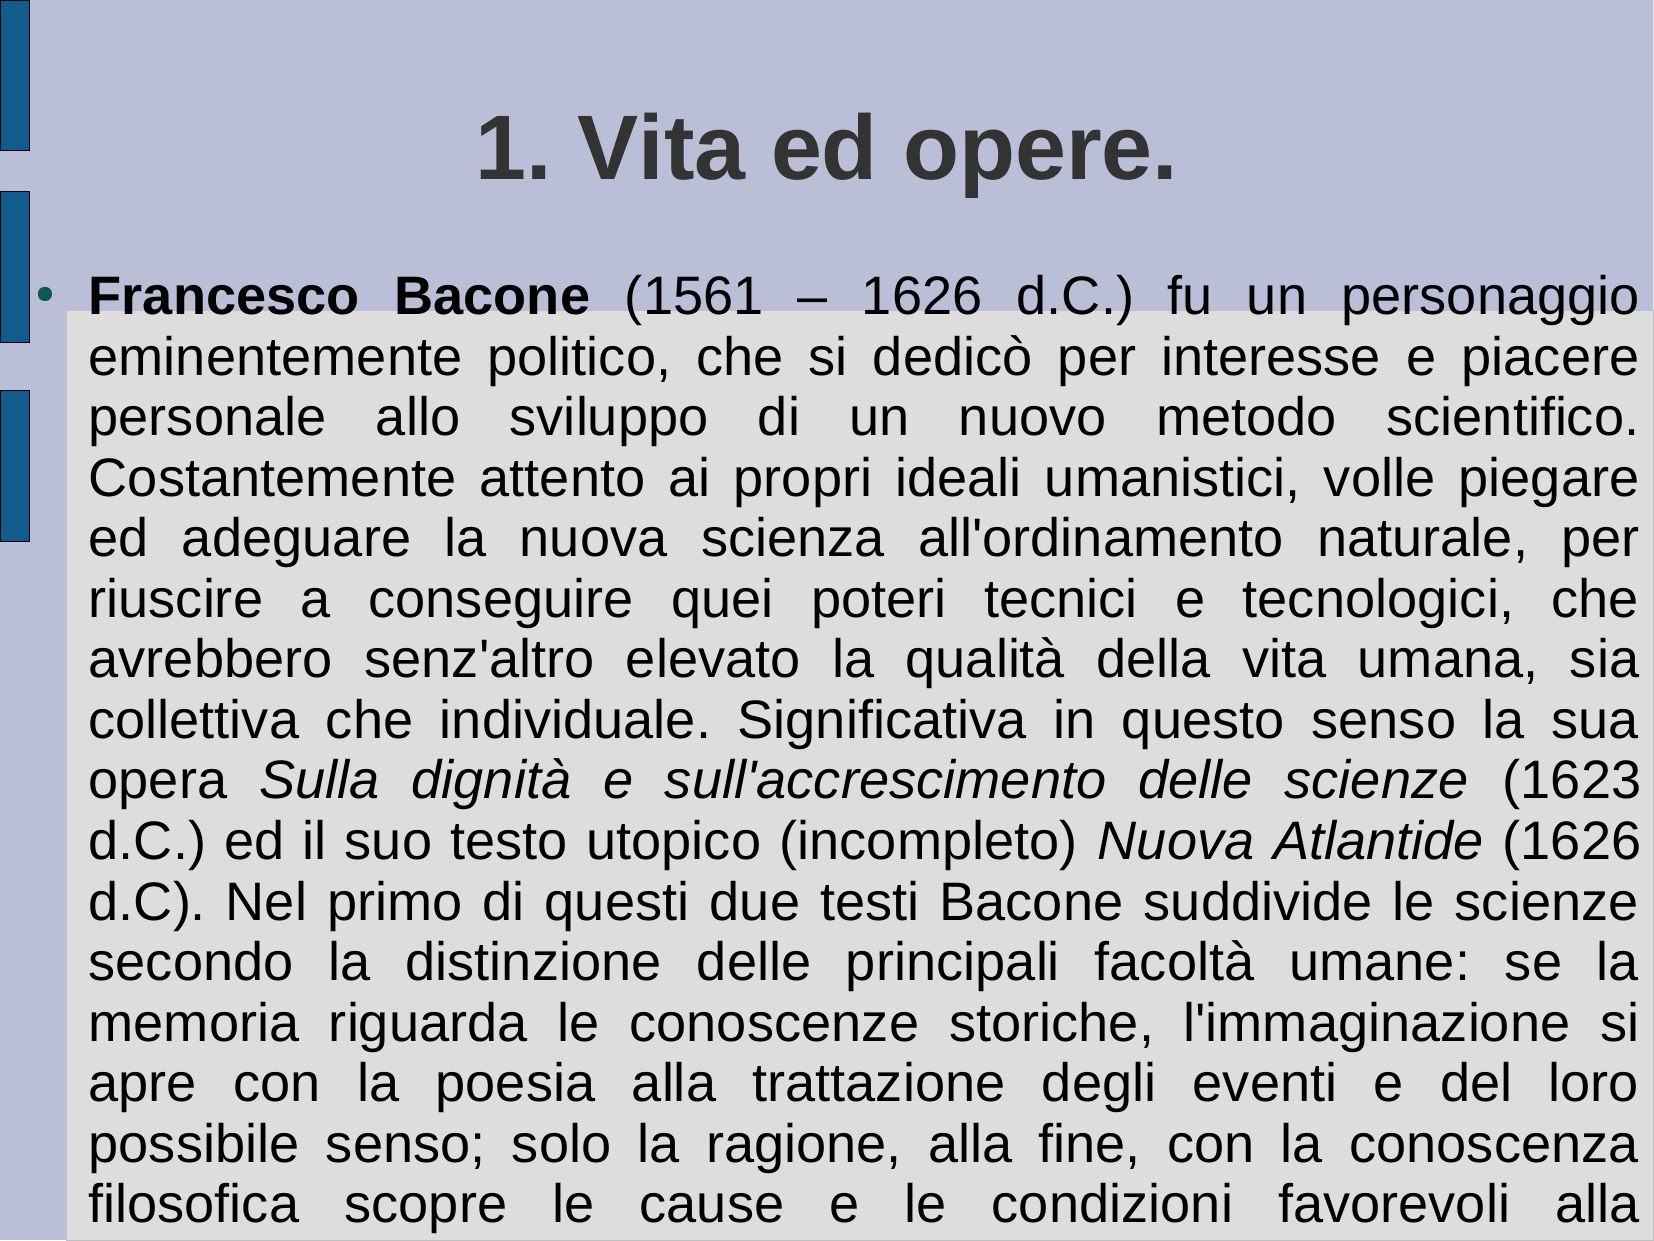

# 1. Vita ed opere.
Francesco Bacone (1561 – 1626 d.C.) fu un personaggio eminentemente politico, che si dedicò per interesse e piacere personale allo sviluppo di un nuovo metodo scientifico. Costantemente attento ai propri ideali umanistici, volle piegare ed adeguare la nuova scienza all'ordinamento naturale, per riuscire a conseguire quei poteri tecnici e tecnologici, che avrebbero senz'altro elevato la qualità della vita umana, sia collettiva che individuale. Significativa in questo senso la sua opera Sulla dignità e sull'accrescimento delle scienze (1623 d.C.) ed il suo testo utopico (incompleto) Nuova Atlantide (1626 d.C). Nel primo di questi due testi Bacone suddivide le scienze secondo la distinzione delle principali facoltà umane: se la memoria riguarda le conoscenze storiche, l'immaginazione si apre con la poesia alla trattazione degli eventi e del loro possibile senso; solo la ragione, alla fine, con la conoscenza filosofica scopre le cause e le condizioni favorevoli alla realizzazione dei fatti e dei fenomeni.